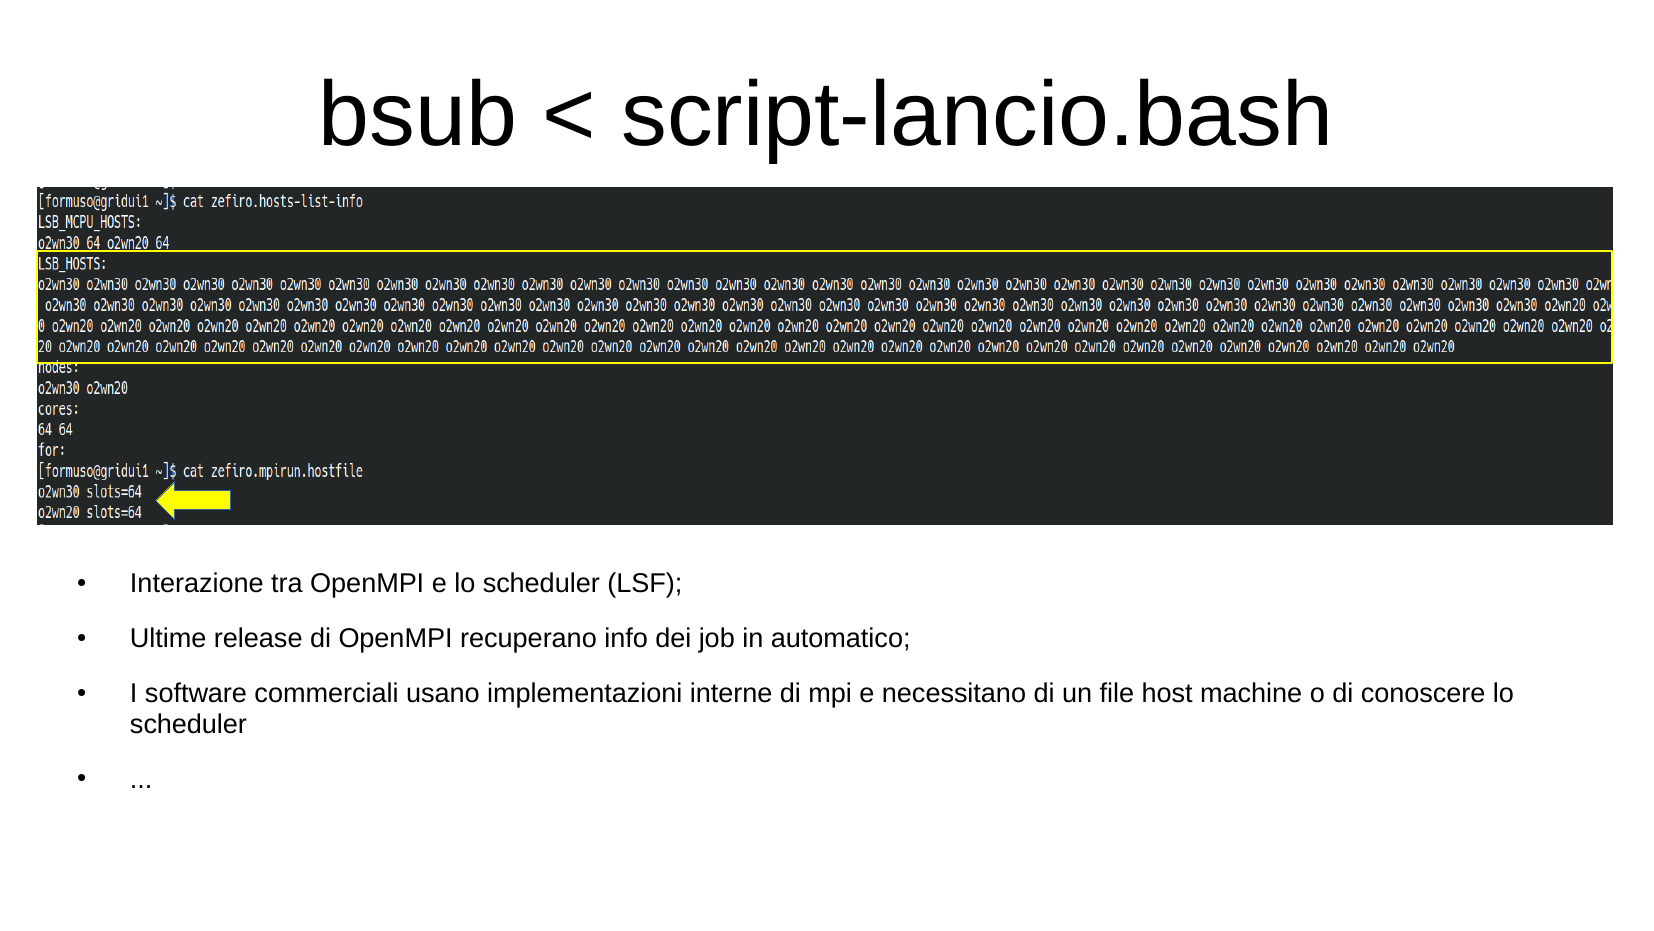

# bsub < script-lancio.bash
Interazione tra OpenMPI e lo scheduler (LSF);
Ultime release di OpenMPI recuperano info dei job in automatico;
I software commerciali usano implementazioni interne di mpi e necessitano di un file host machine o di conoscere lo scheduler
...